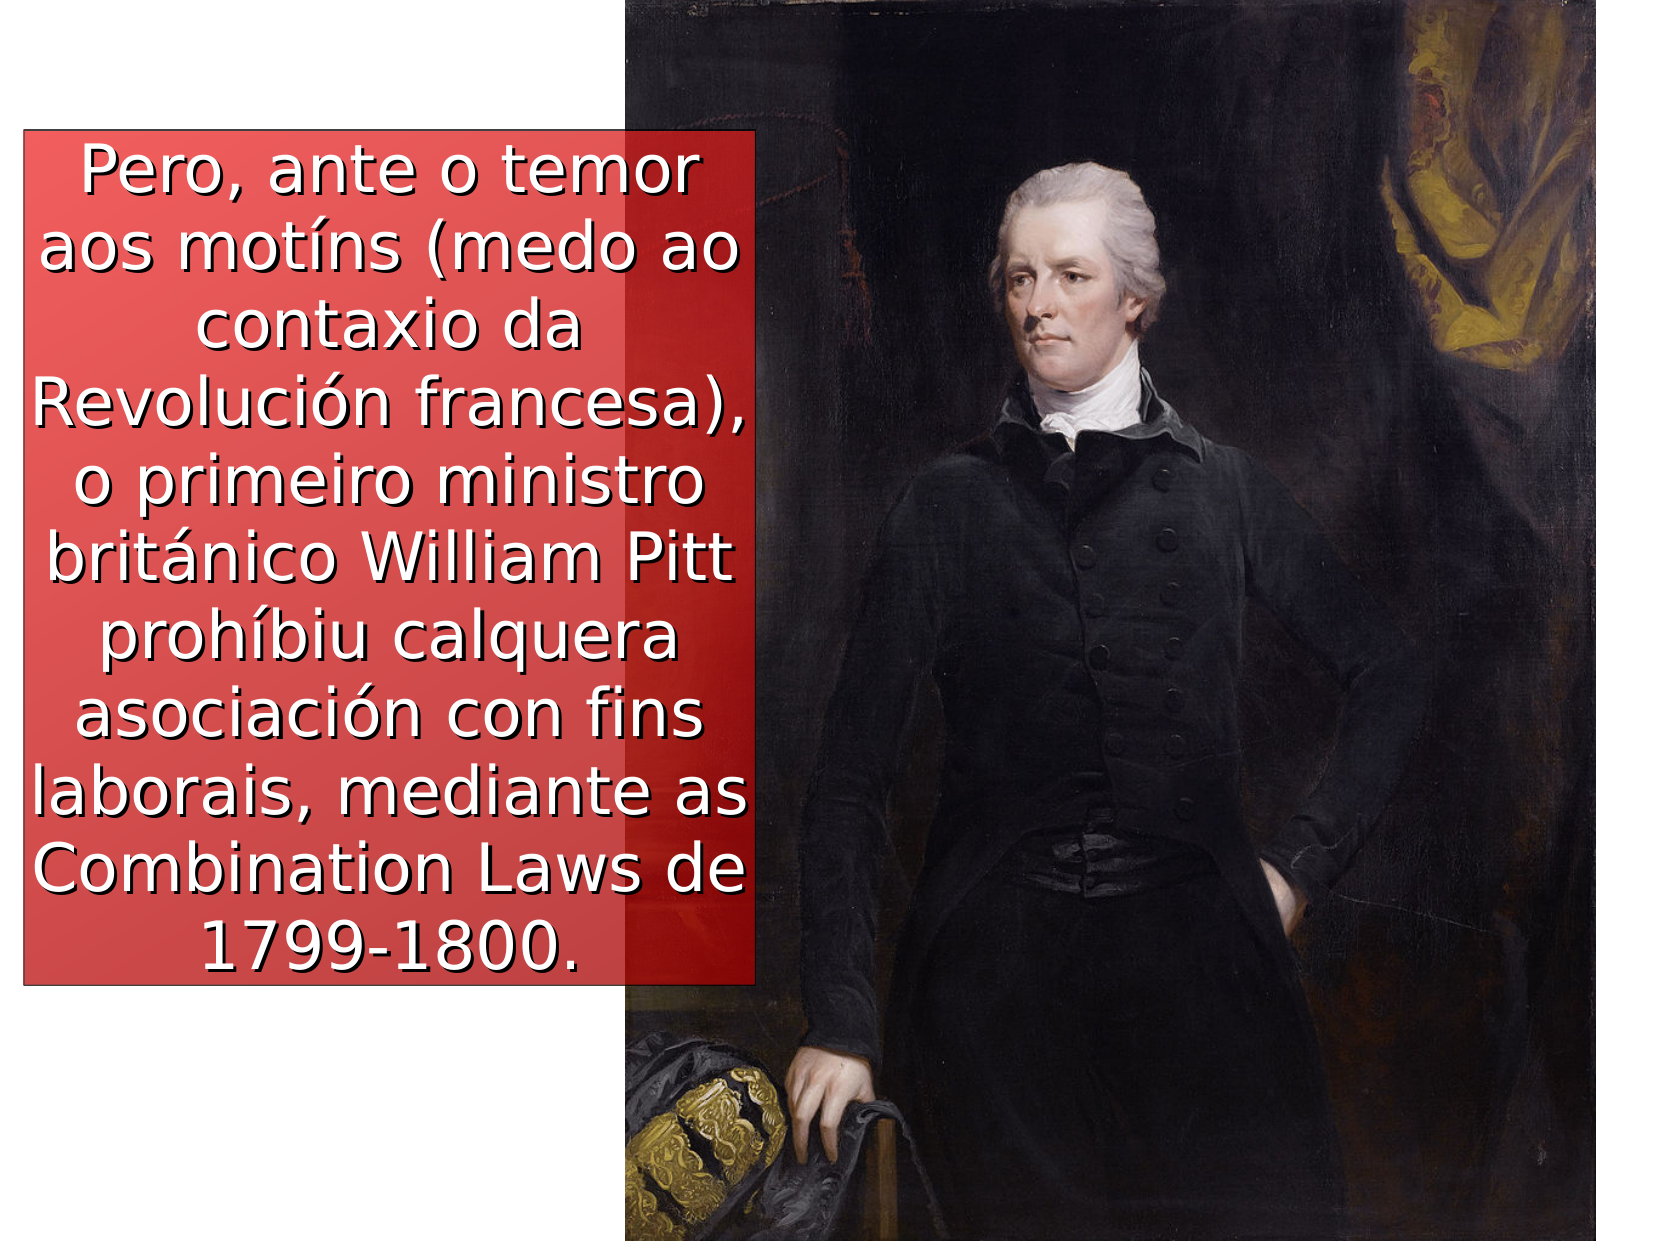

# Pero, ante o temor aos motíns (medo ao contaxio da Revolución francesa), o primeiro ministro británico William Pitt prohíbiu calquera asociación con fins laborais, mediante as Combination Laws de 1799-1800.